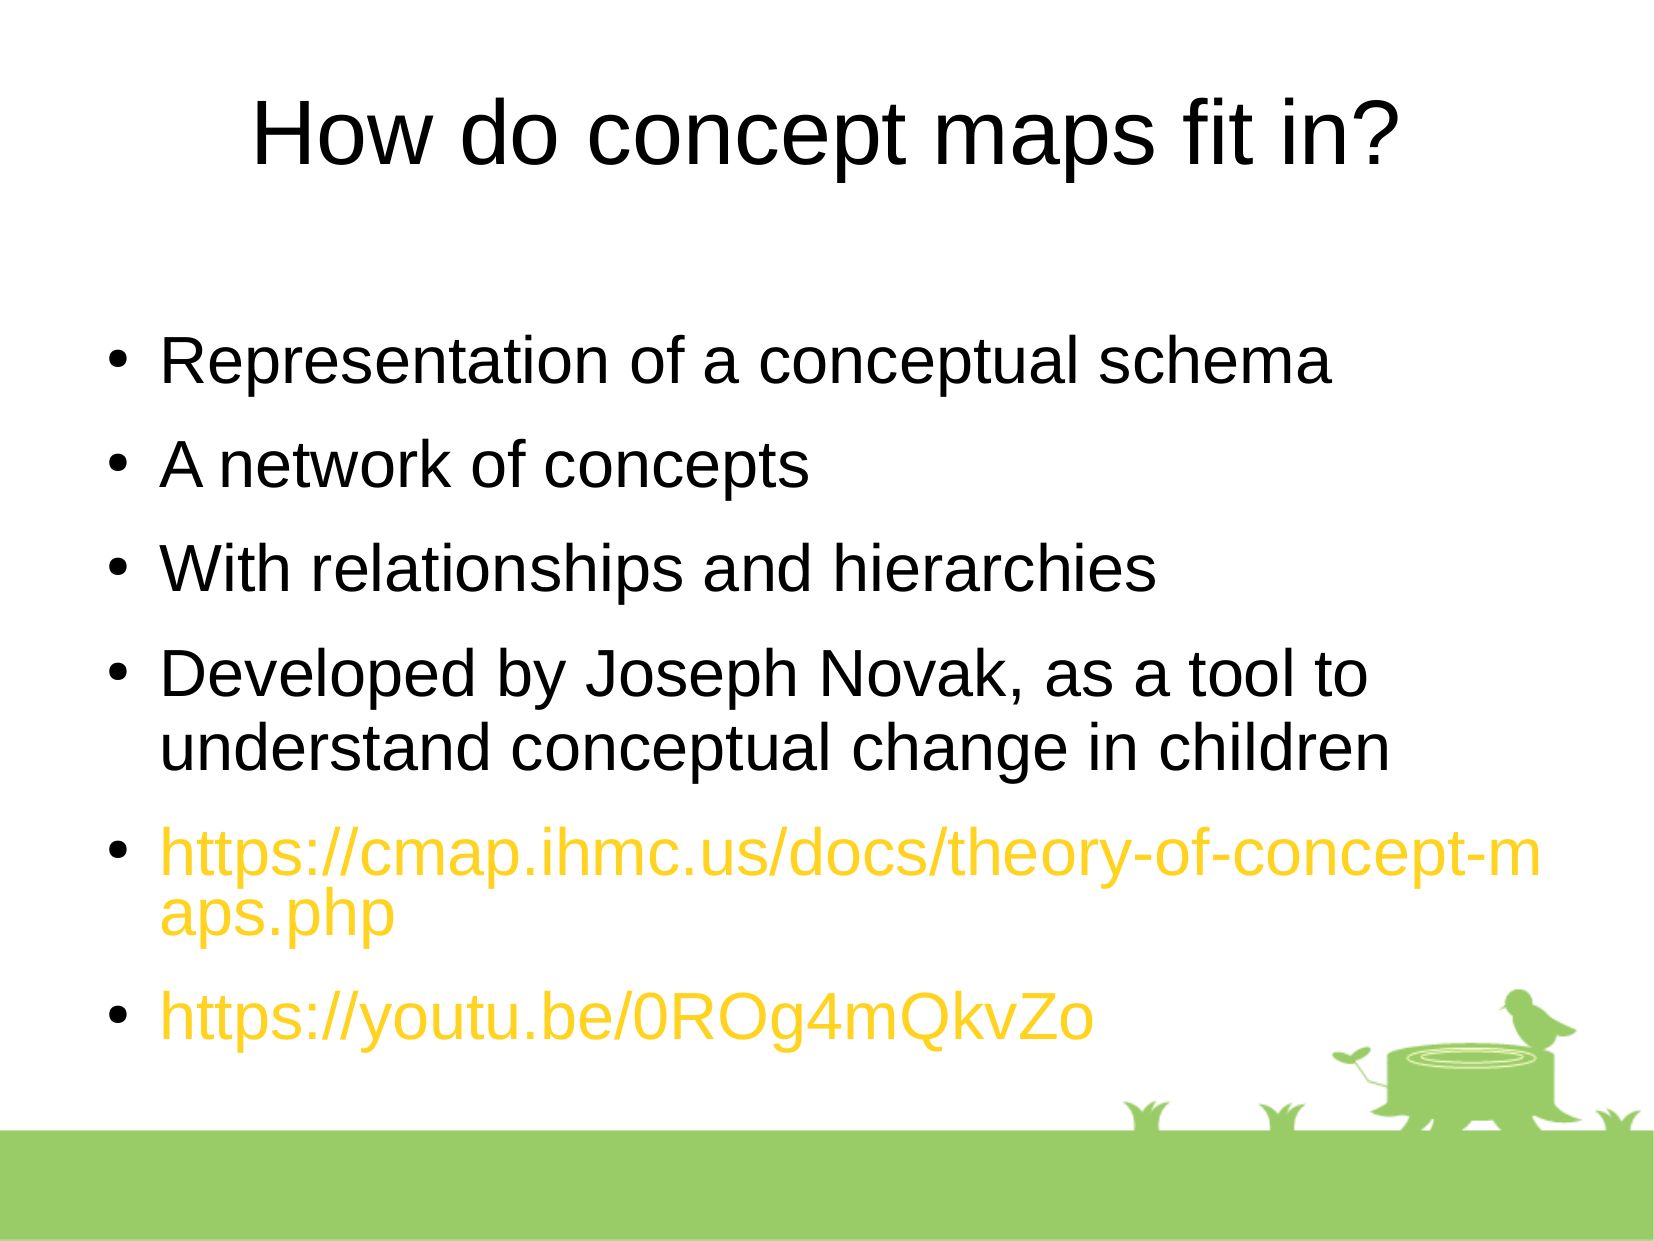

# How do concept maps fit in?
Representation of a conceptual schema
A network of concepts
With relationships and hierarchies
Developed by Joseph Novak, as a tool to understand conceptual change in children
https://cmap.ihmc.us/docs/theory-of-concept-maps.php
https://youtu.be/0ROg4mQkvZo